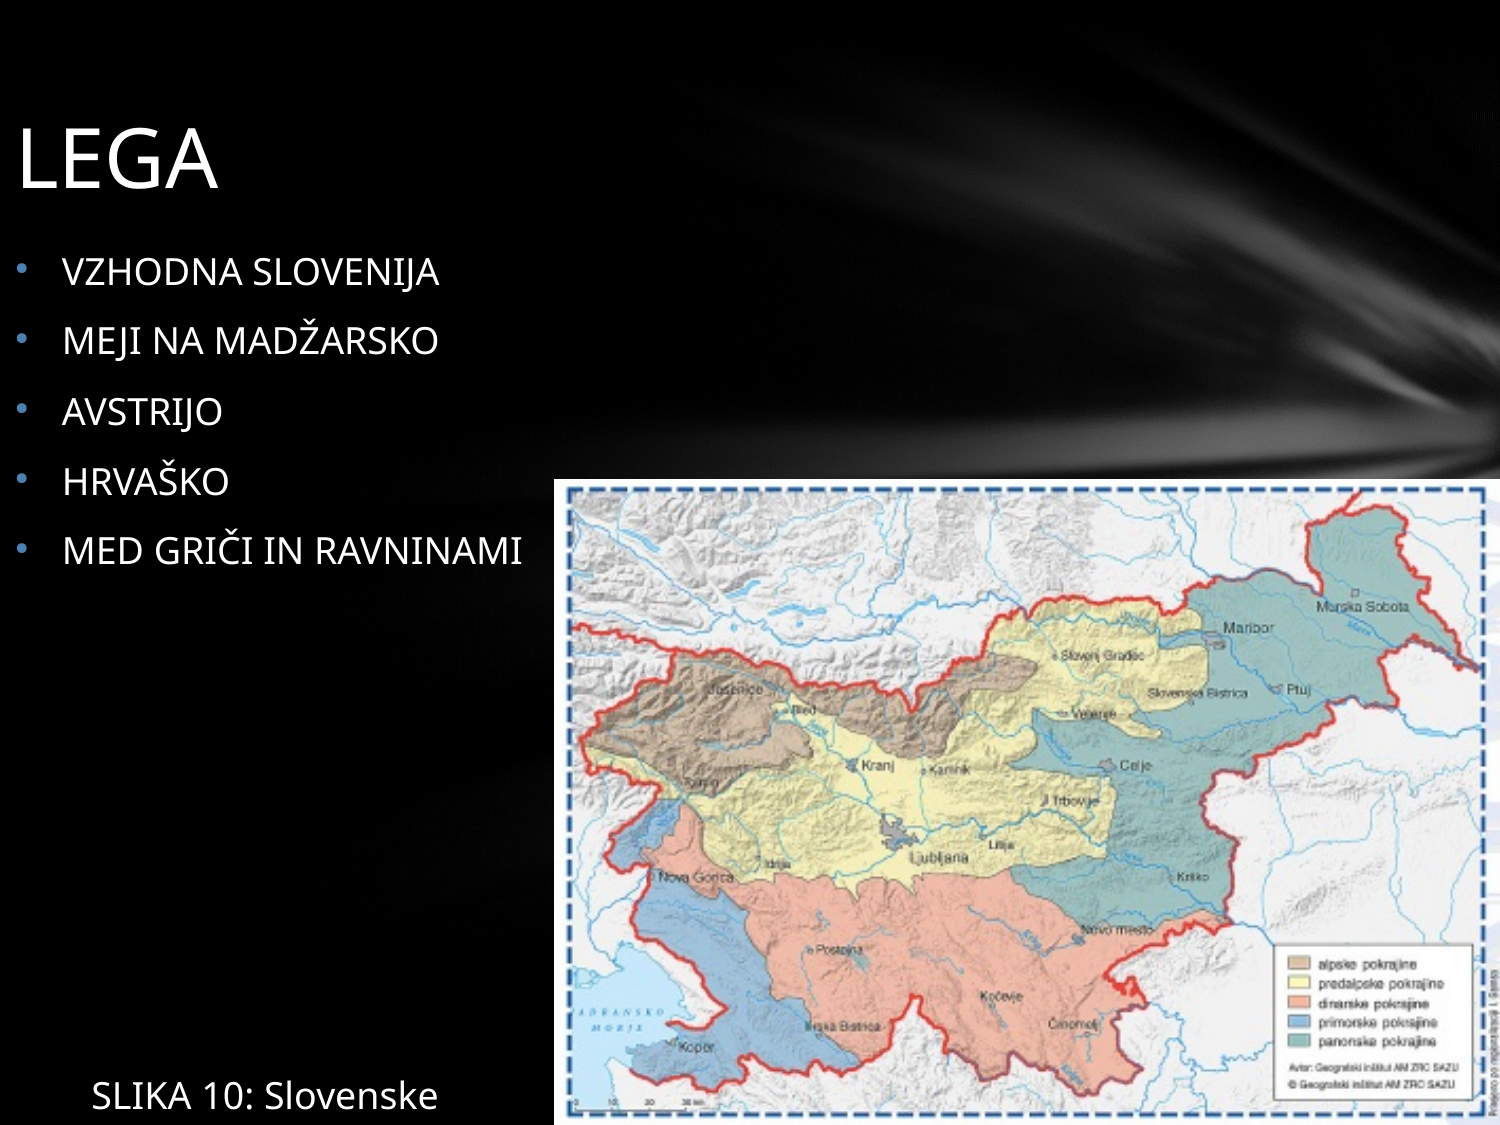

LEGA
# VZHODNA SLOVENIJA
MEJI NA MADŽARSKO
AVSTRIJO
HRVAŠKO
MED GRIČI IN RAVNINAMI
SLIKA 10: Slovenske pokrajne